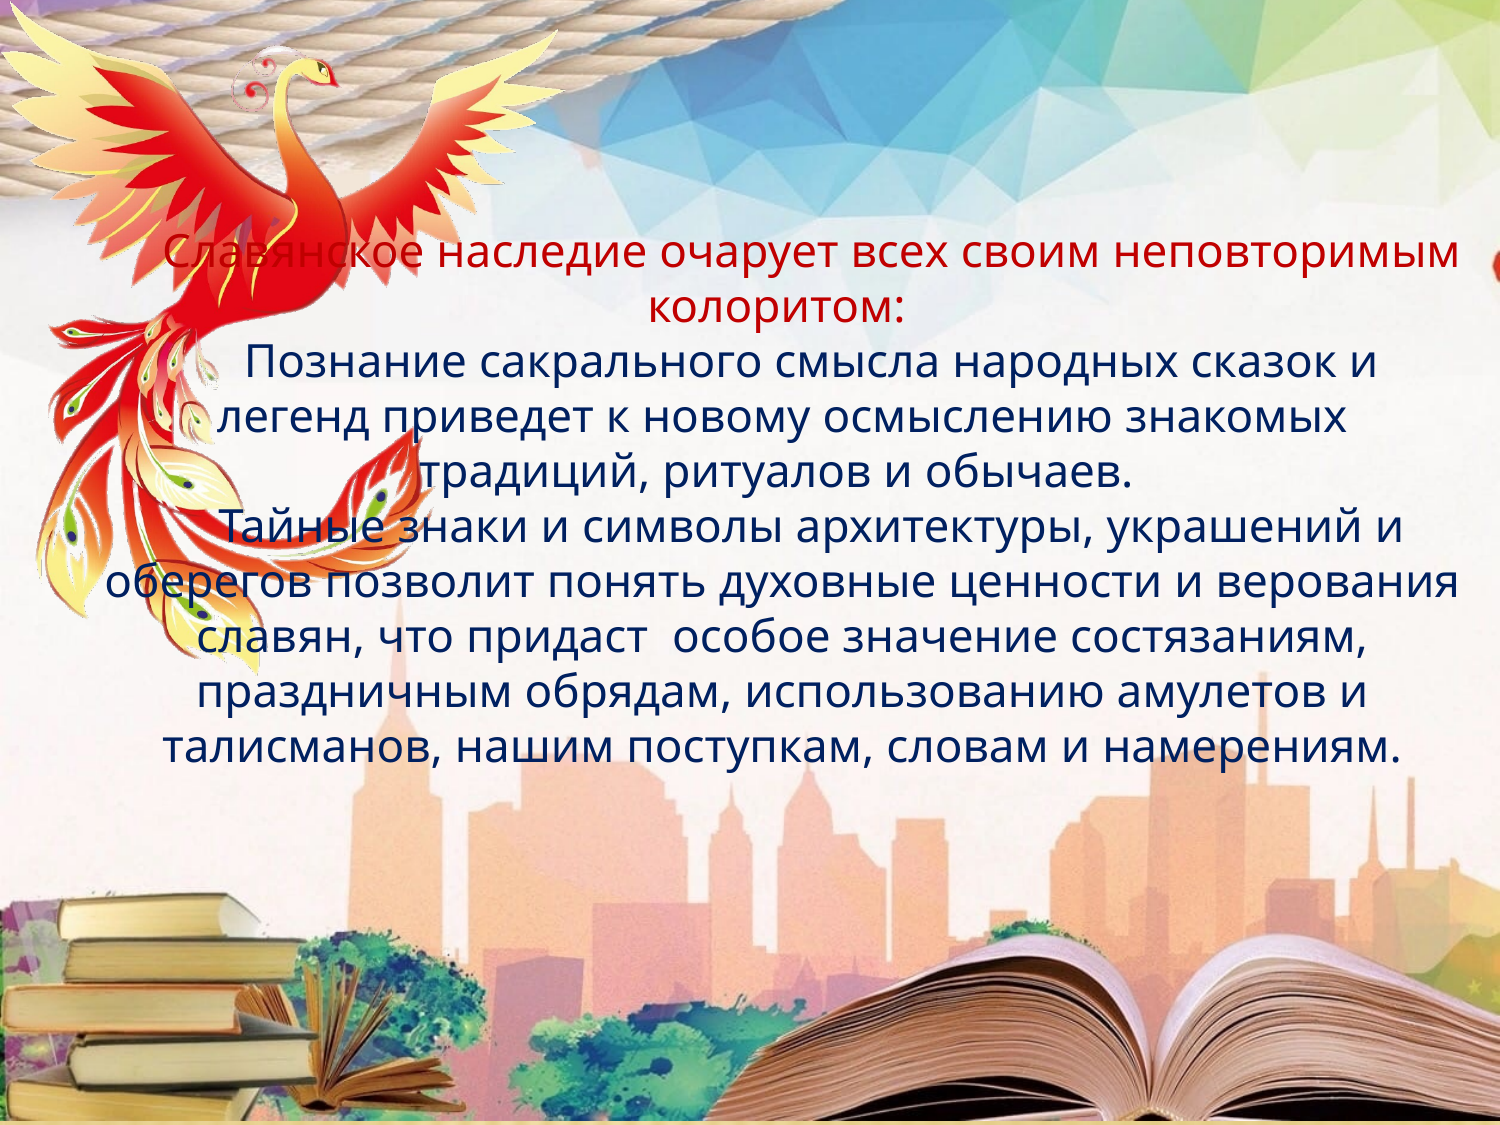

Славянское наследие очарует всех своим неповторимым колоритом:
Познание сакрального смысла народных сказок и легенд приведет к новому осмыслению знакомых традиций, ритуалов и обычаев.
Тайные знаки и символы архитектуры, украшений и оберегов позволит понять духовные ценности и верования славян, что придаст особое значение состязаниям, праздничным обрядам, использованию амулетов и талисманов, нашим поступкам, словам и намерениям.